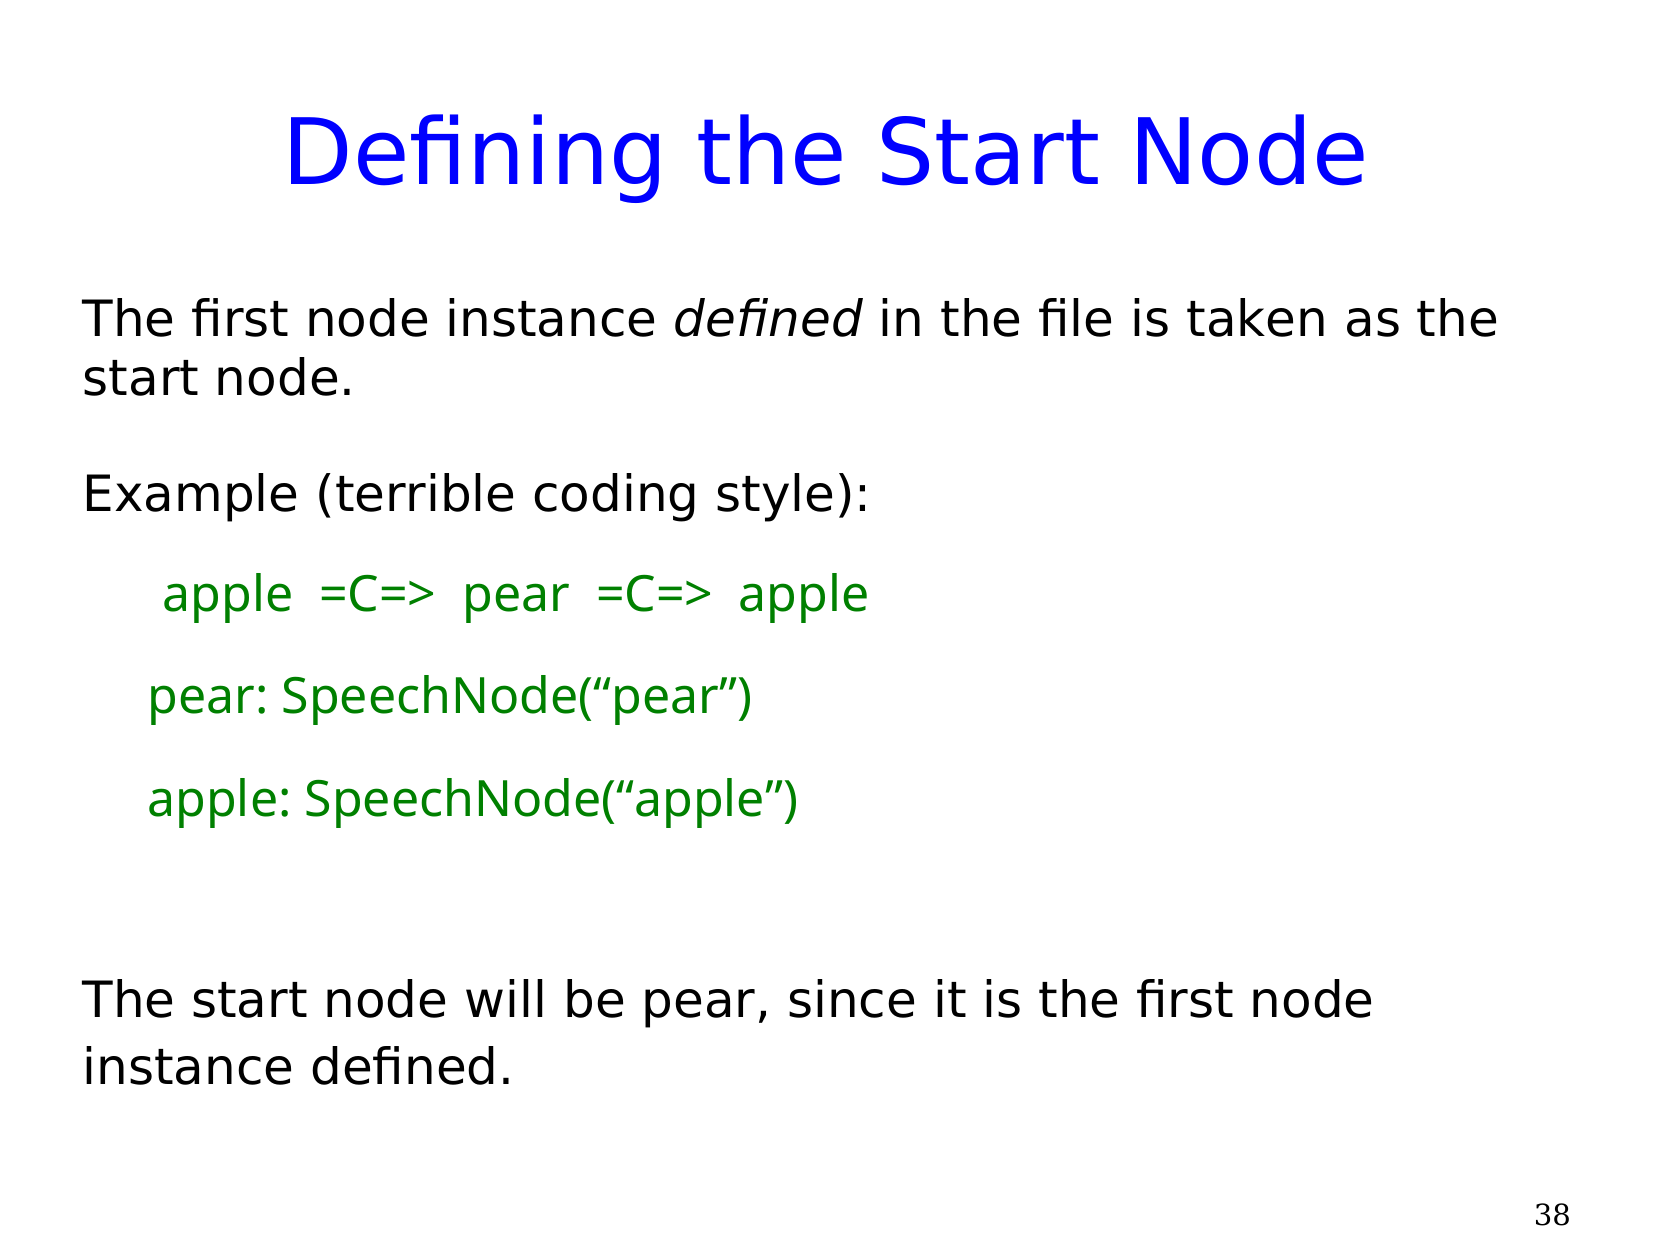

# Defining the Start Node
The first node instance defined in the file is taken as the start node.
Example (terrible coding style):
 apple =C=> pear =C=> apple
 pear: SpeechNode(“pear”)
 apple: SpeechNode(“apple”)
The start node will be pear, since it is the first node instance defined.
38